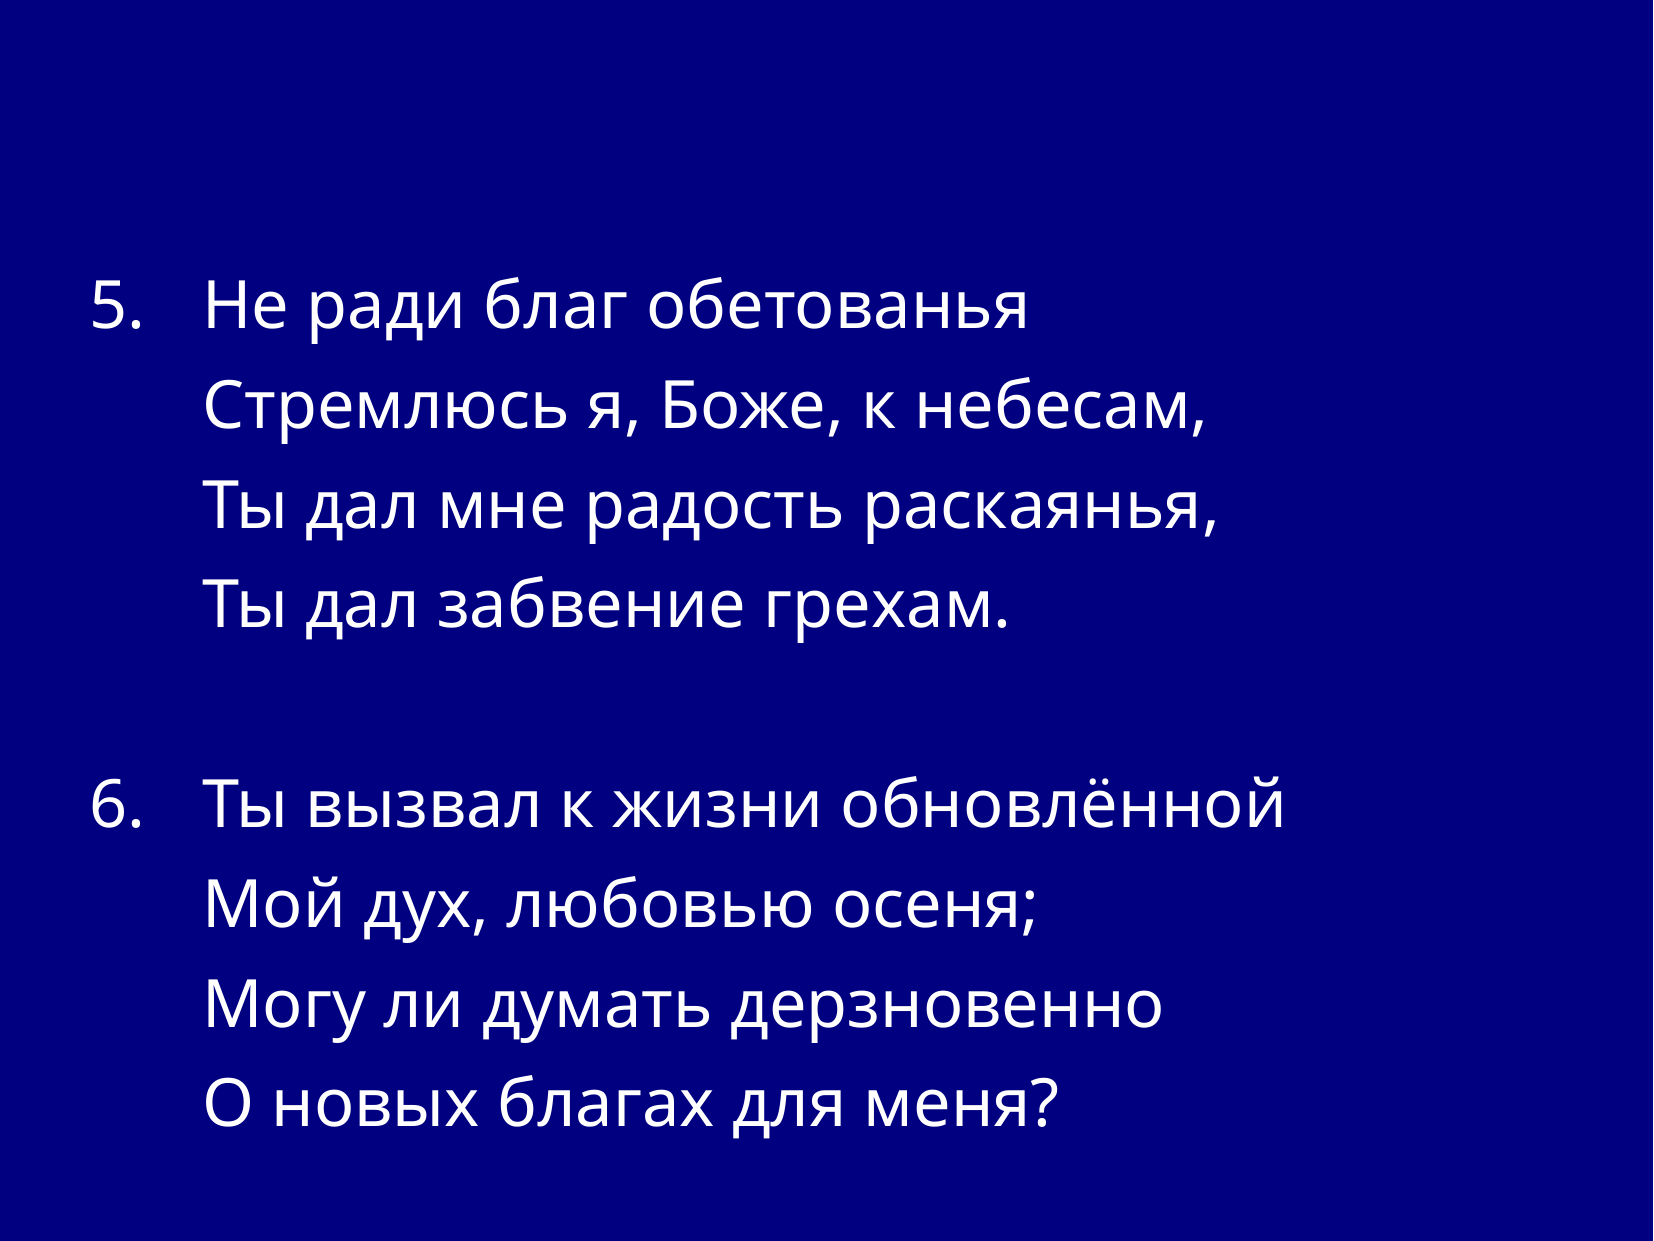

5.	Не ради благ обетованья
	Стремлюсь я, Боже, к небесам,
	Ты дал мне радость раскаянья,
	Ты дал забвение грехам.
6.	Ты вызвал к жизни обновлённой
	Мой дух, любовью осеня;
	Могу ли думать дерзновенно
	О новых благах для меня?